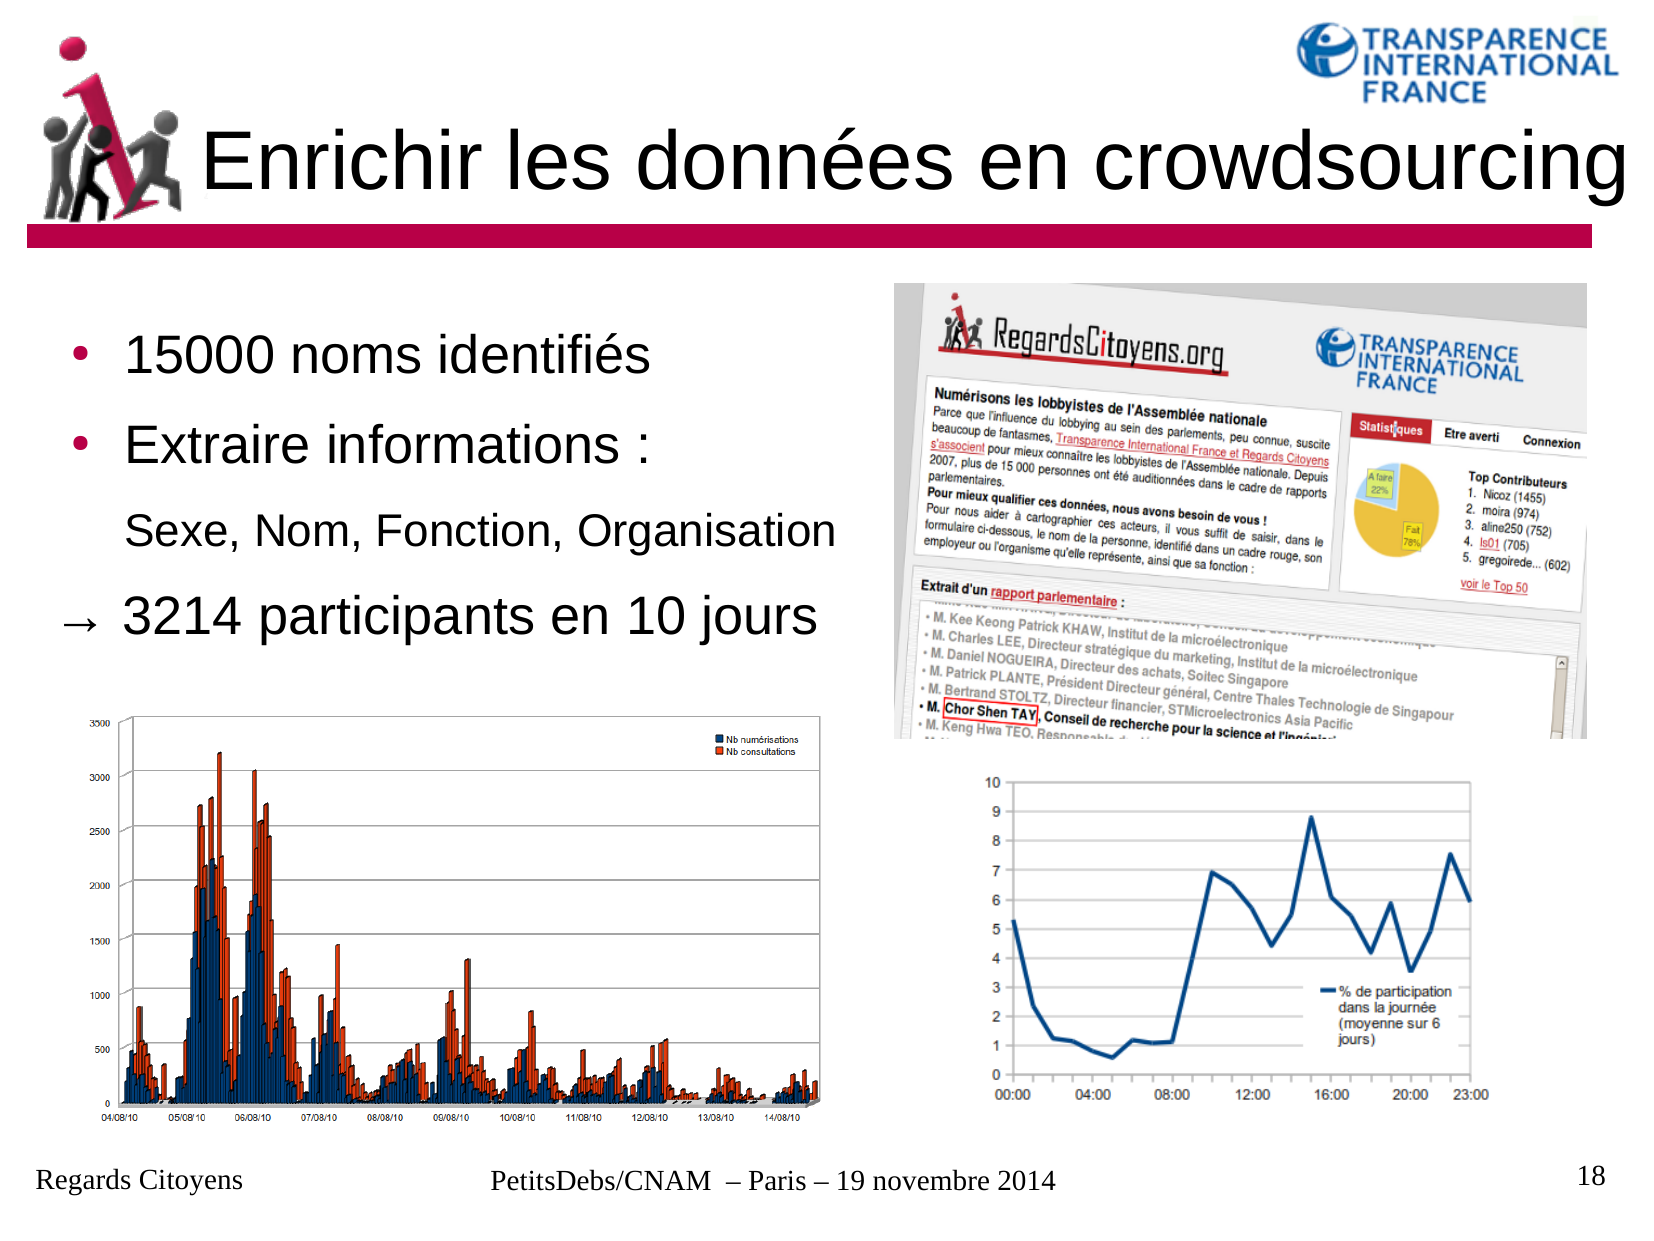

# Enrichir les données en crowdsourcing
15000 noms identifiés
Extraire informations :
Sexe, Nom, Fonction, Organisation
→ 3214 participants en 10 jours
18